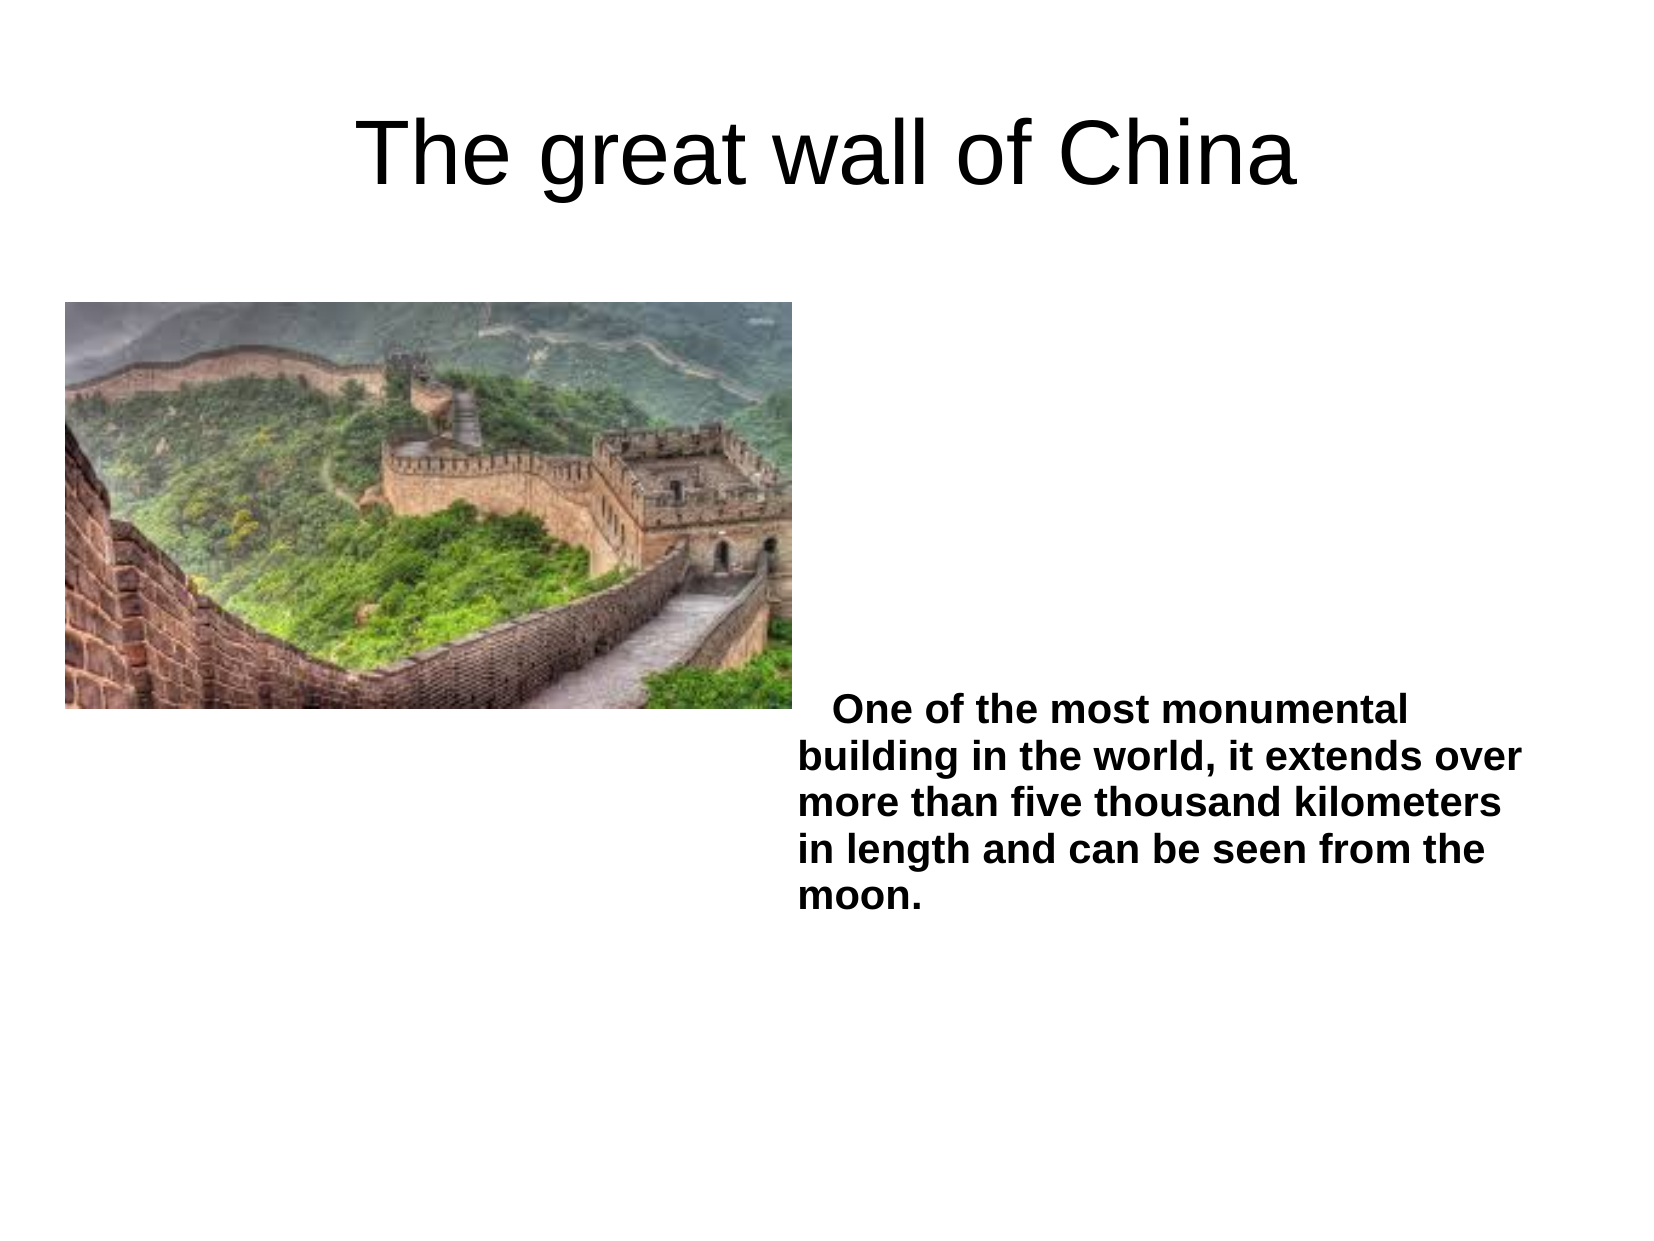

# The great wall of China
 One of the most monumental building in the world, it extends over more than five thousand kilometers in length and can be seen from the moon.